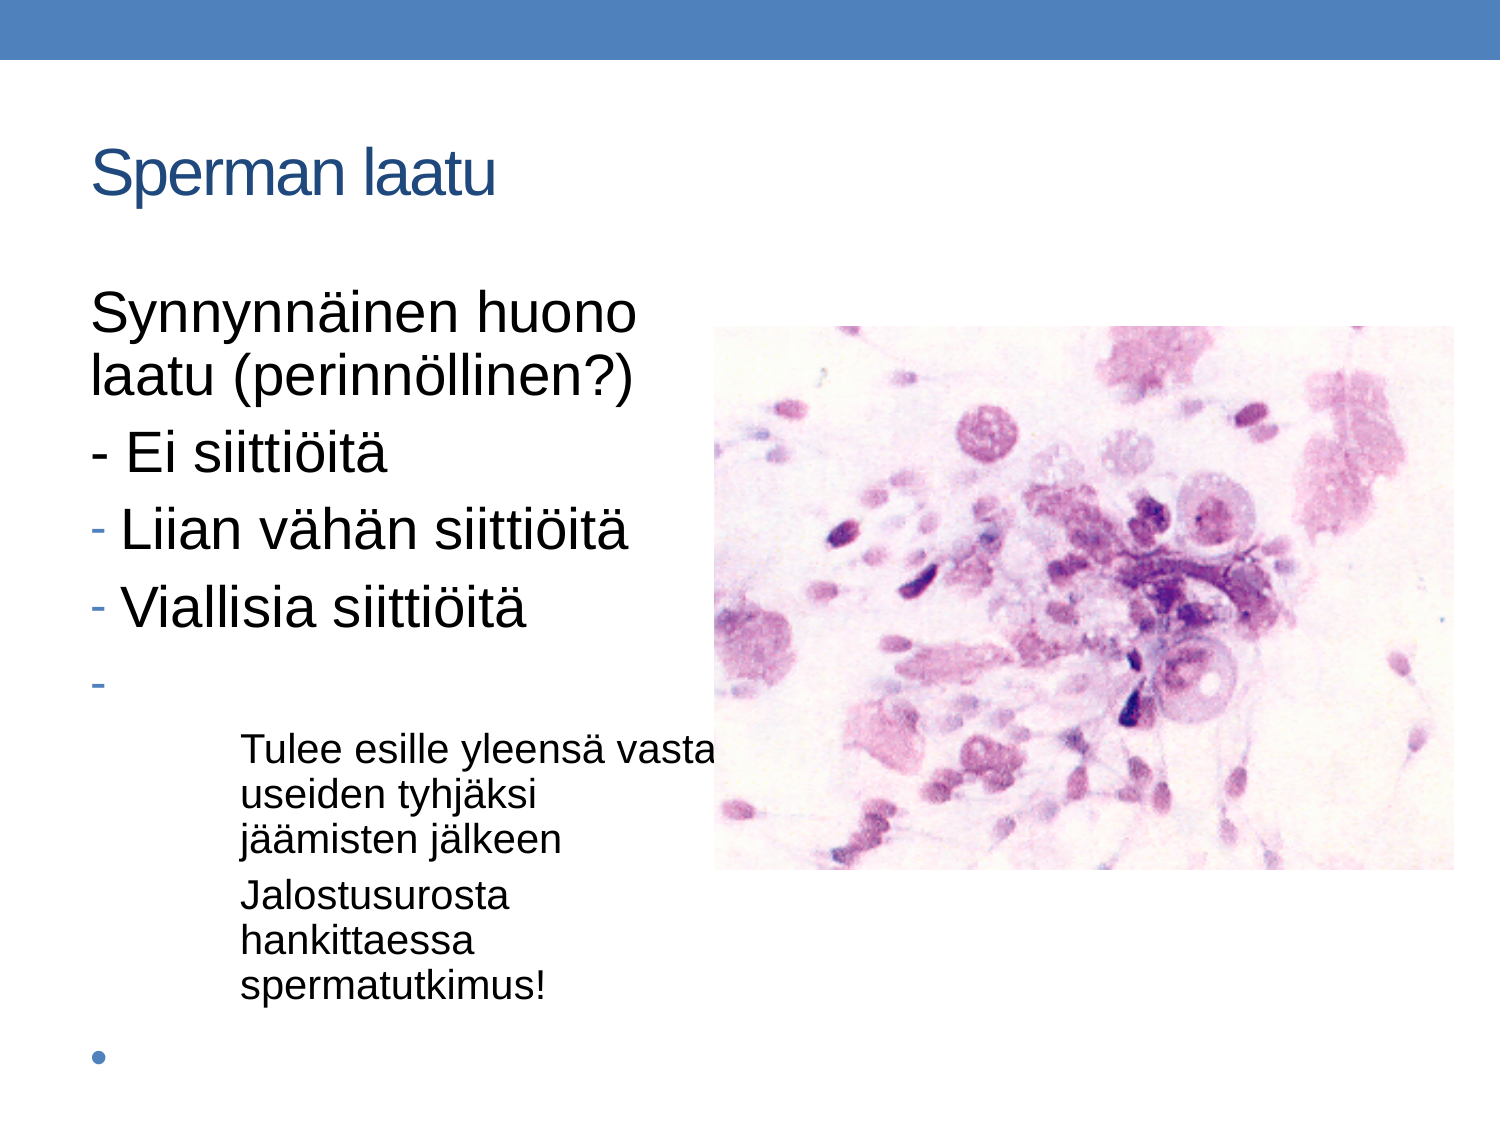

# Sperman laatu
Synnynnäinen huono laatu (perinnöllinen?)
- Ei siittiöitä
Liian vähän siittiöitä
Viallisia siittiöitä
Tulee esille yleensä vasta useiden tyhjäksi jäämisten jälkeen
Jalostusurosta hankittaessa spermatutkimus!